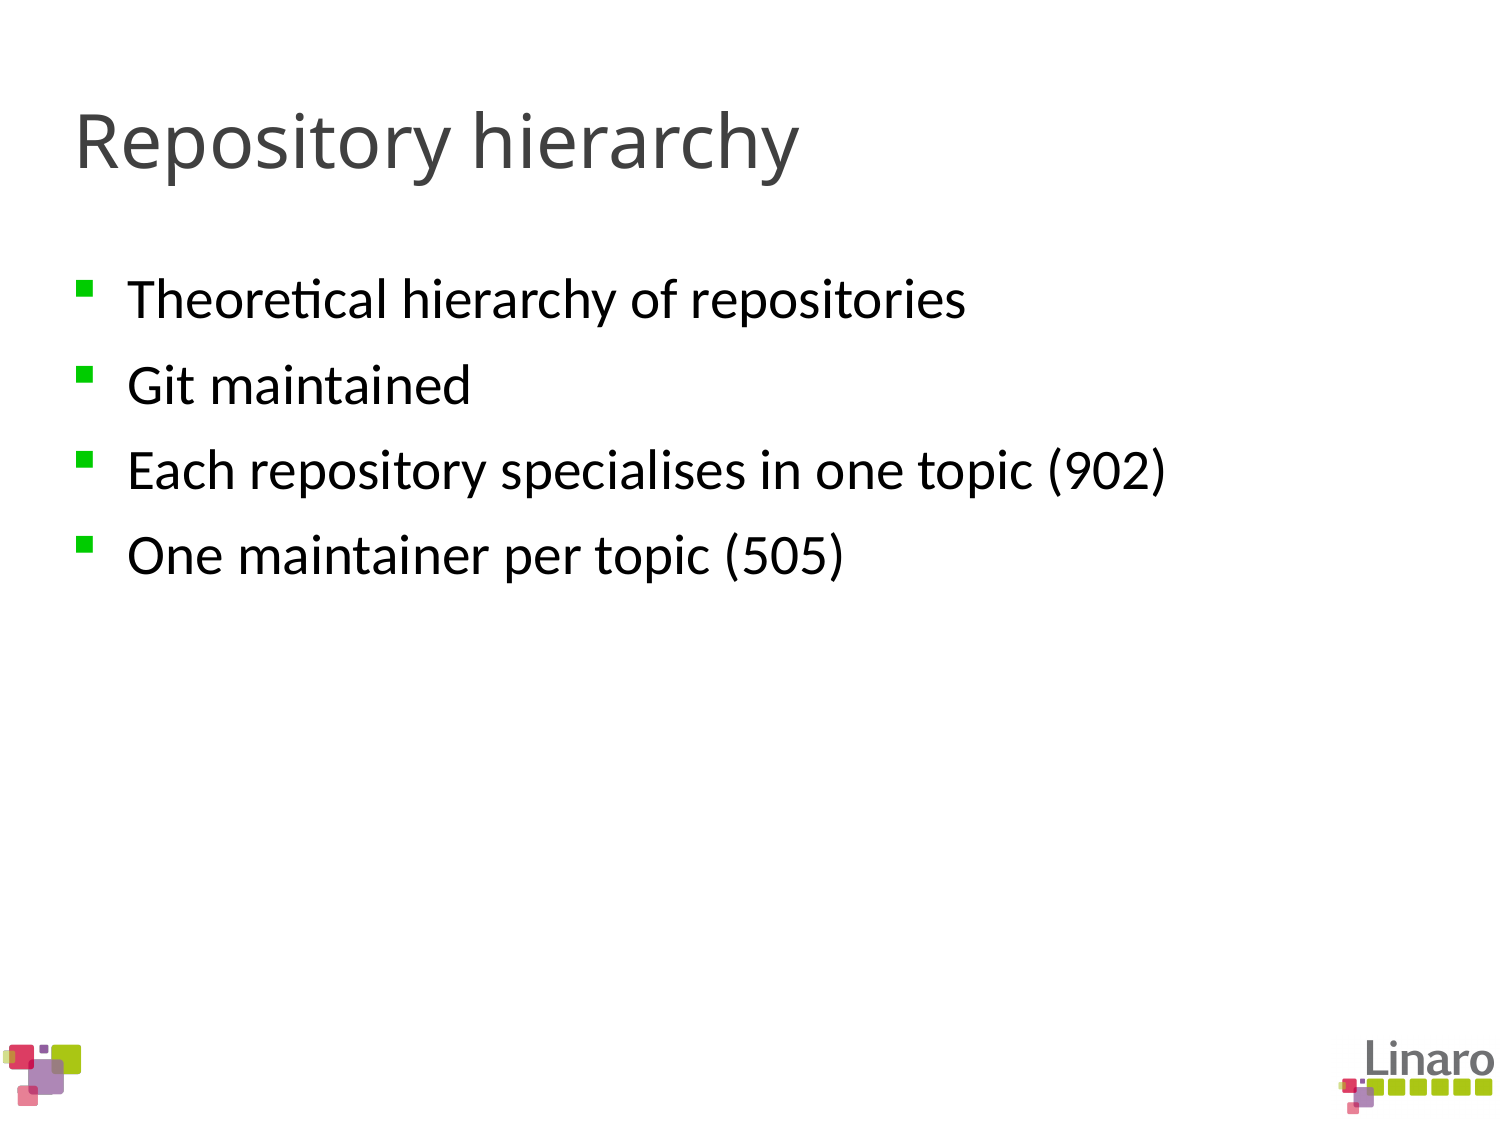

# Repository hierarchy
Theoretical hierarchy of repositories
Git maintained
Each repository specialises in one topic (902)
One maintainer per topic (505)